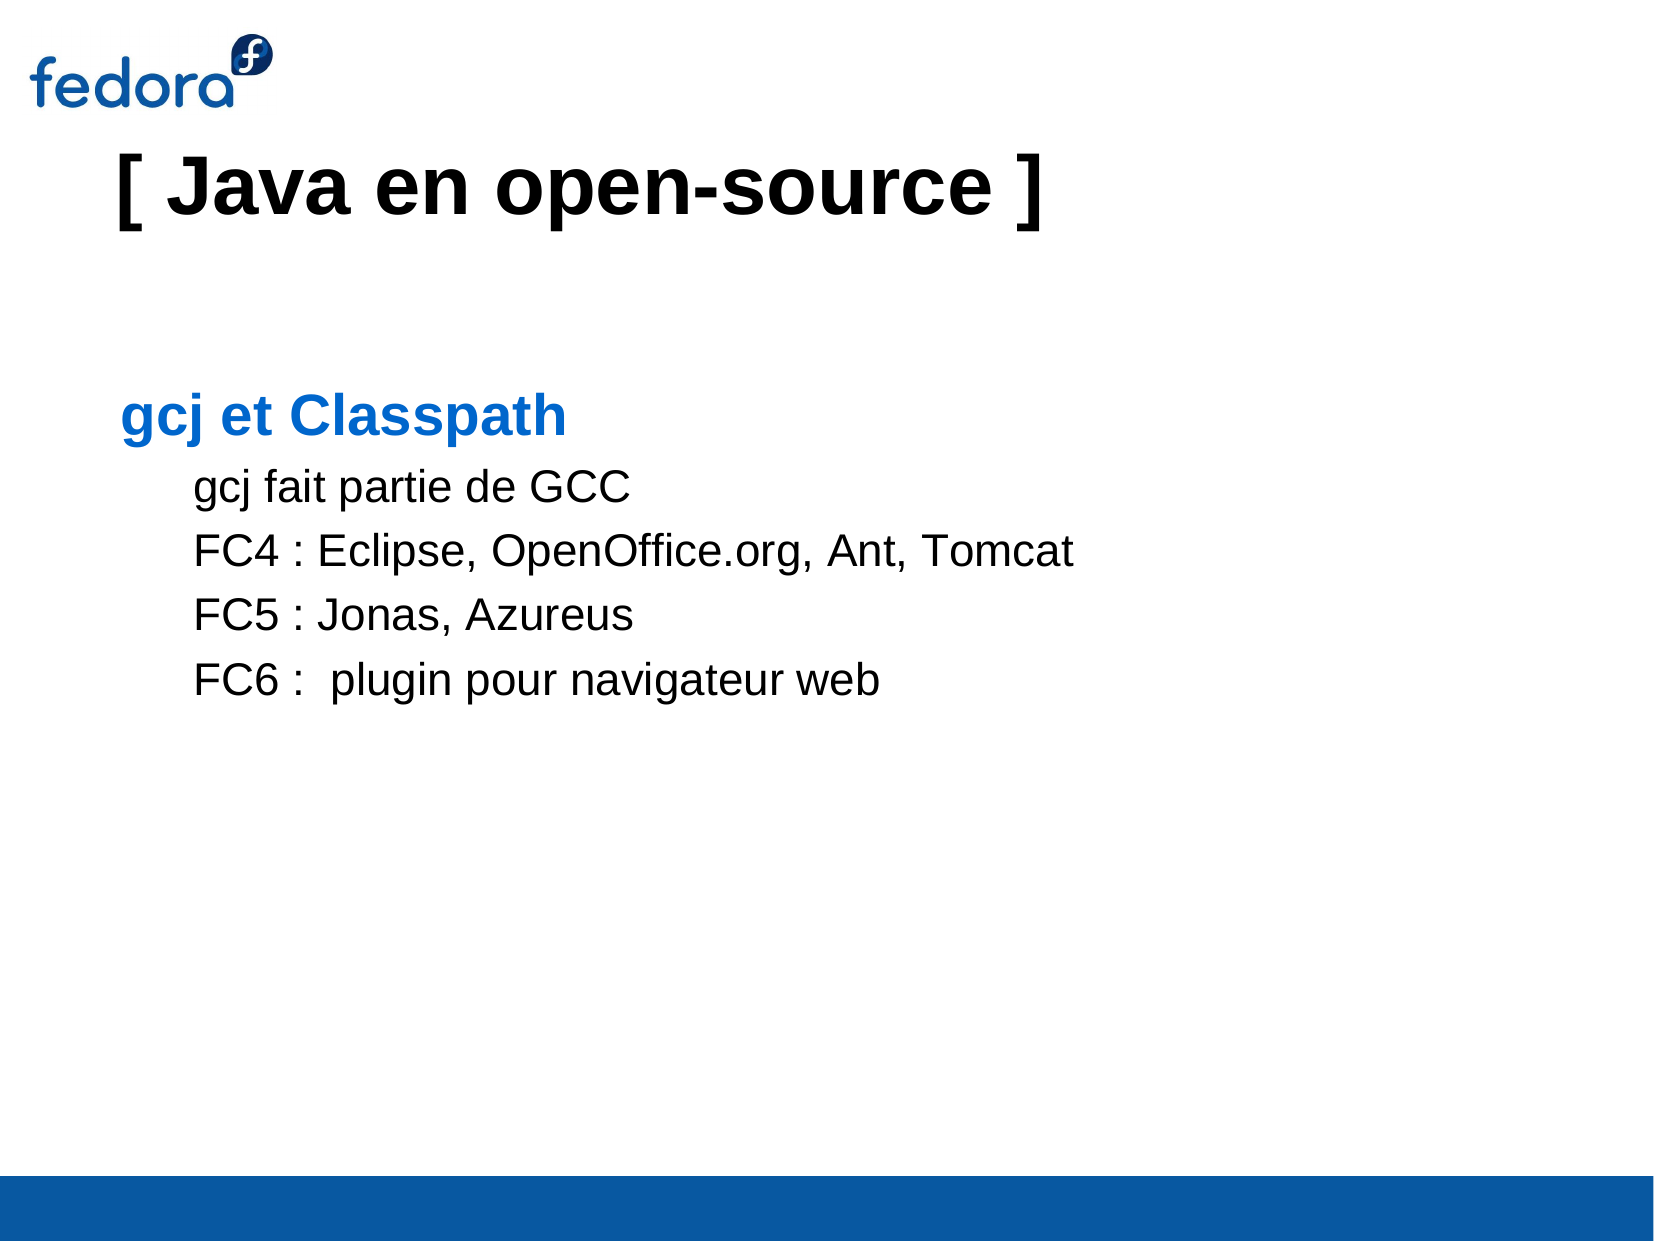

# [ Java en open-source ]
gcj et Classpath
gcj fait partie de GCC
FC4 : Eclipse, OpenOffice.org, Ant, Tomcat
FC5 : Jonas, Azureus
FC6 : plugin pour navigateur web